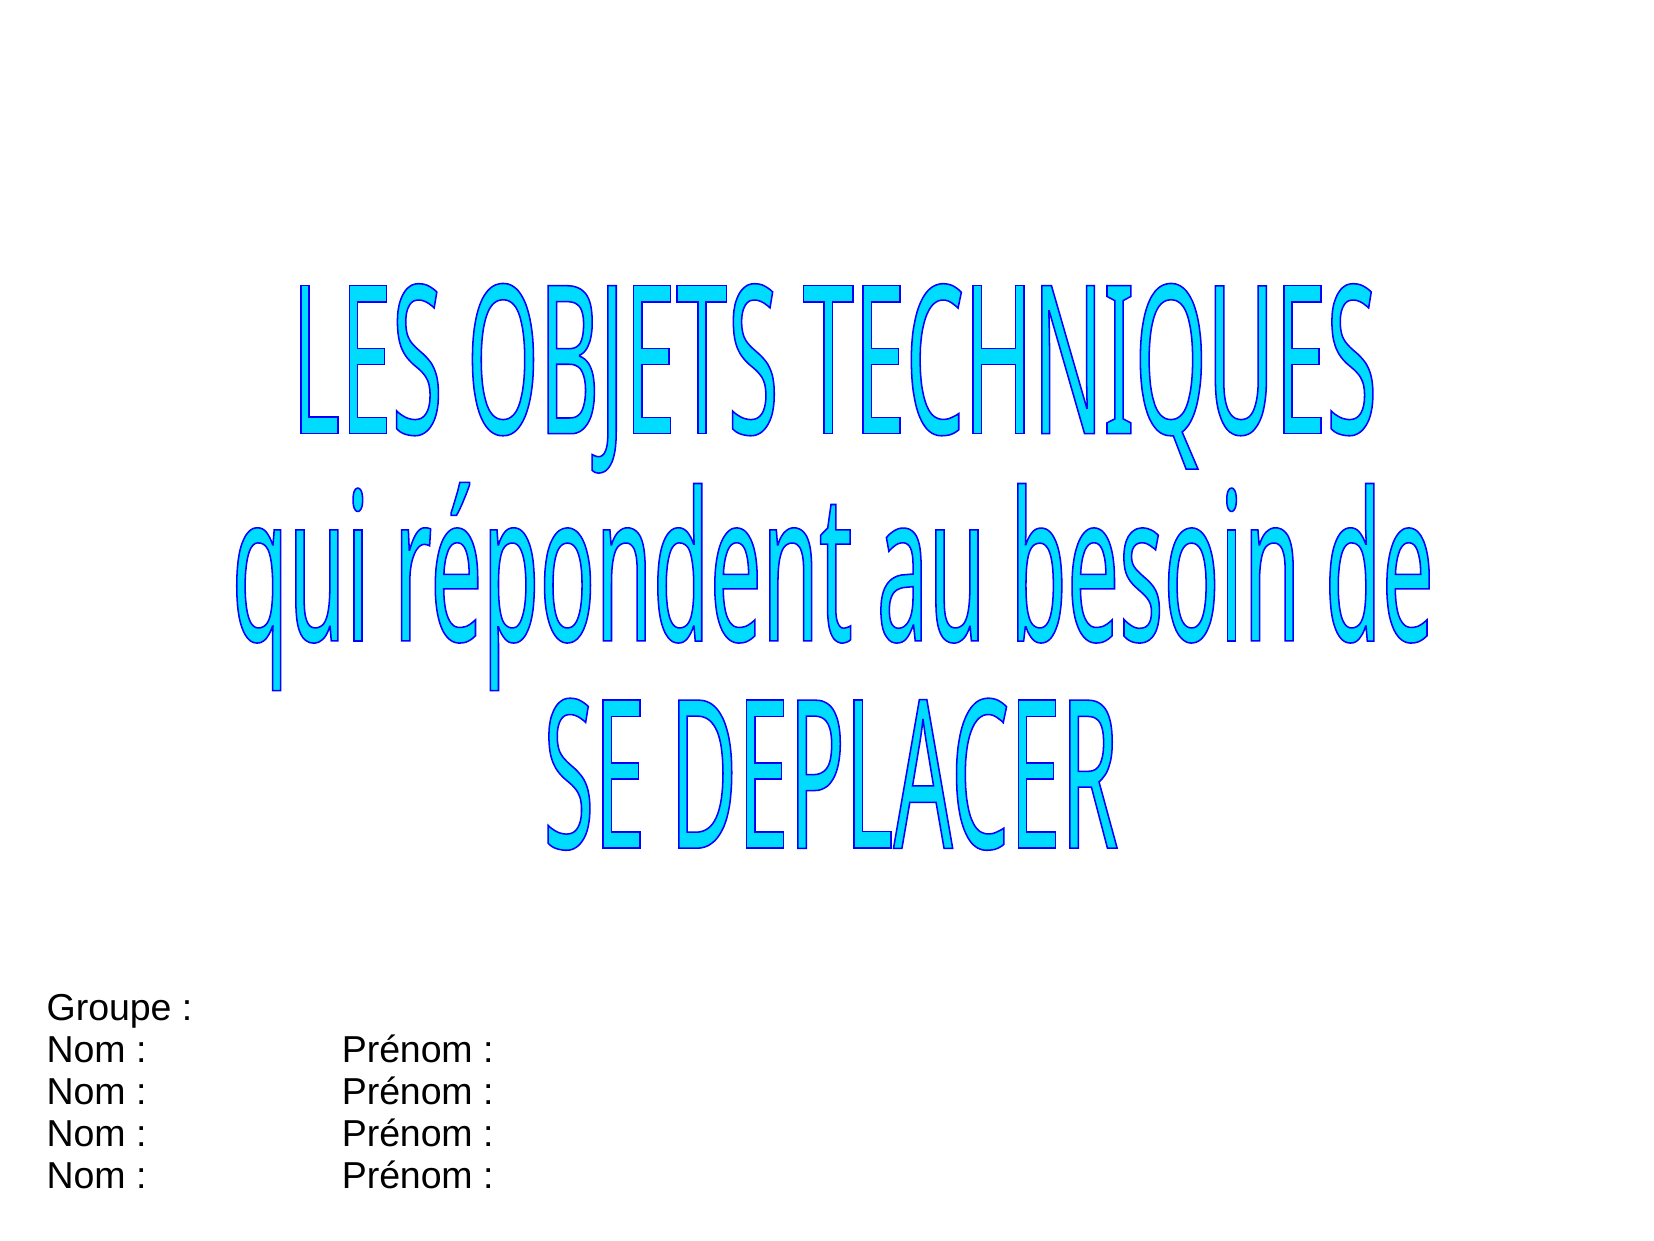

LES OBJETS TECHNIQUES
qui répondent au besoin de
SE DEPLACER
Groupe :
Nom :			Prénom :
Nom :			Prénom :
Nom :			Prénom :
Nom :			Prénom :